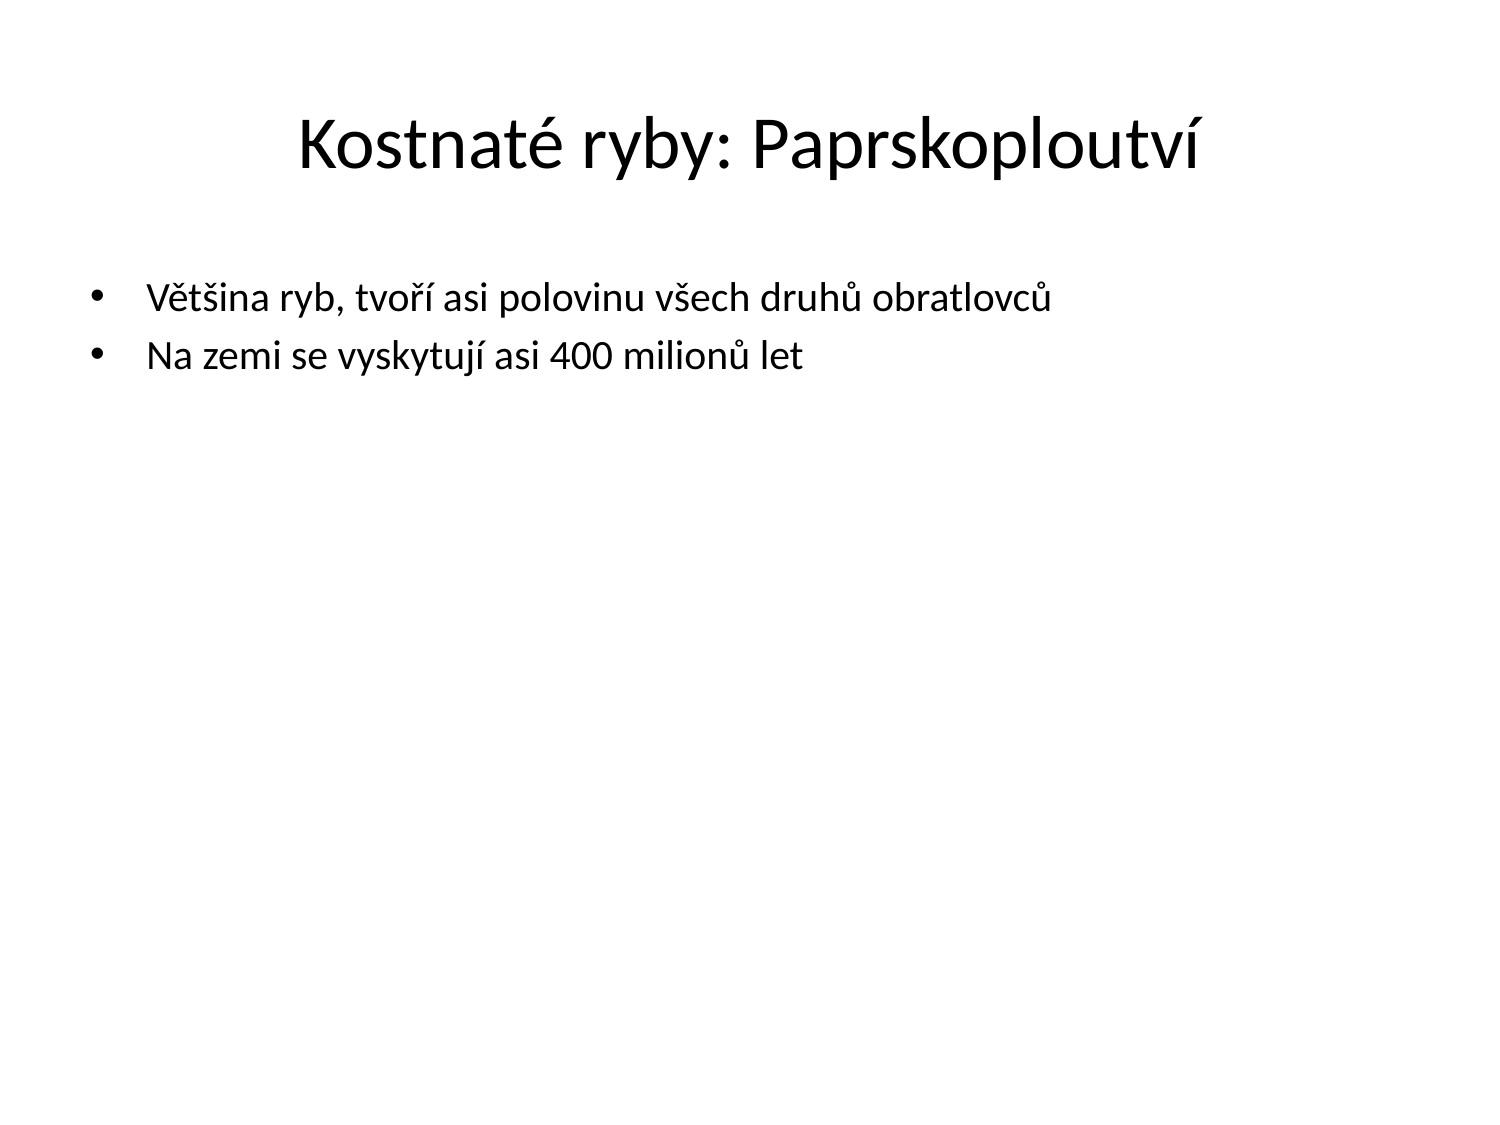

# Kostnaté ryby: Paprskoploutví
Většina ryb, tvoří asi polovinu všech druhů obratlovců
Na zemi se vyskytují asi 400 milionů let